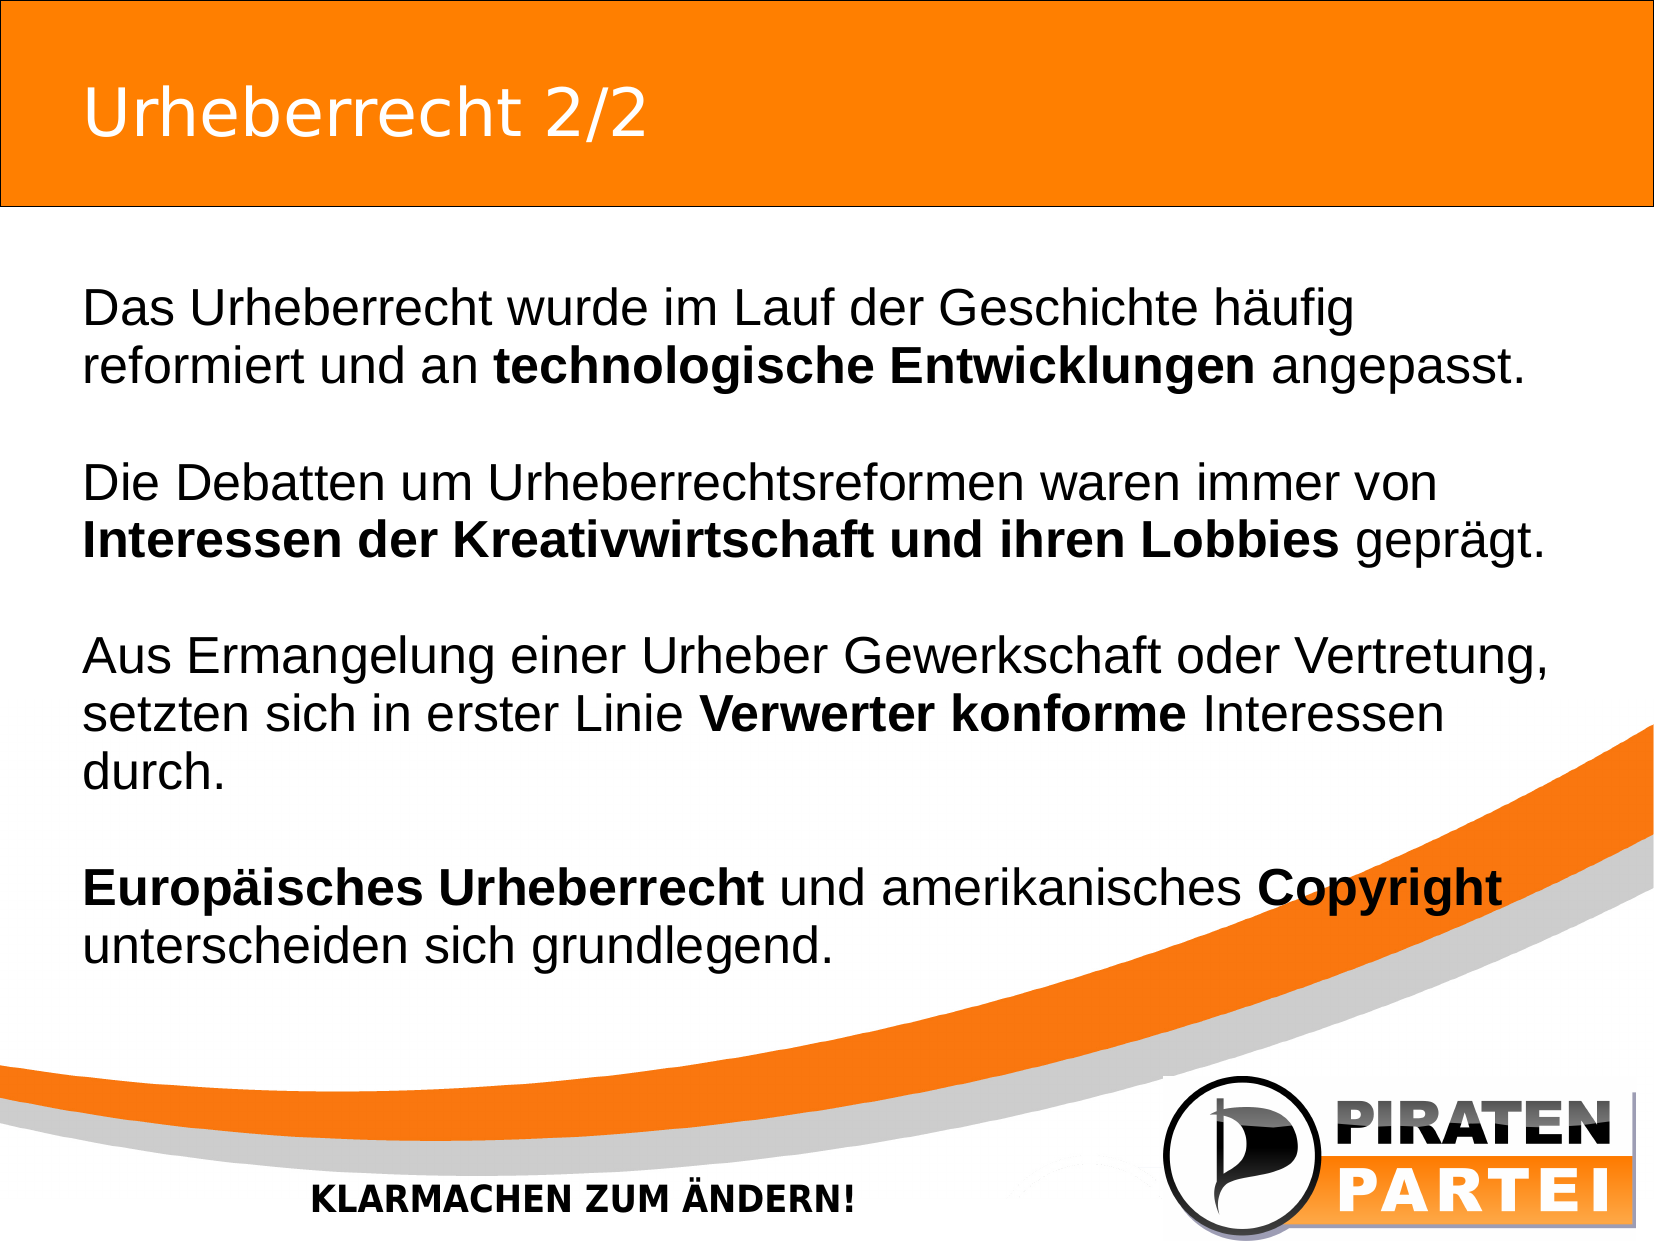

# Urheberrecht 2/2
Das Urheberrecht wurde im Lauf der Geschichte häufig reformiert und an technologische Entwicklungen angepasst.
Die Debatten um Urheberrechtsreformen waren immer von Interessen der Kreativwirtschaft und ihren Lobbies geprägt.
Aus Ermangelung einer Urheber Gewerkschaft oder Vertretung, setzten sich in erster Linie Verwerter konforme Interessen durch.
Europäisches Urheberrecht und amerikanisches Copyright unterscheiden sich grundlegend.